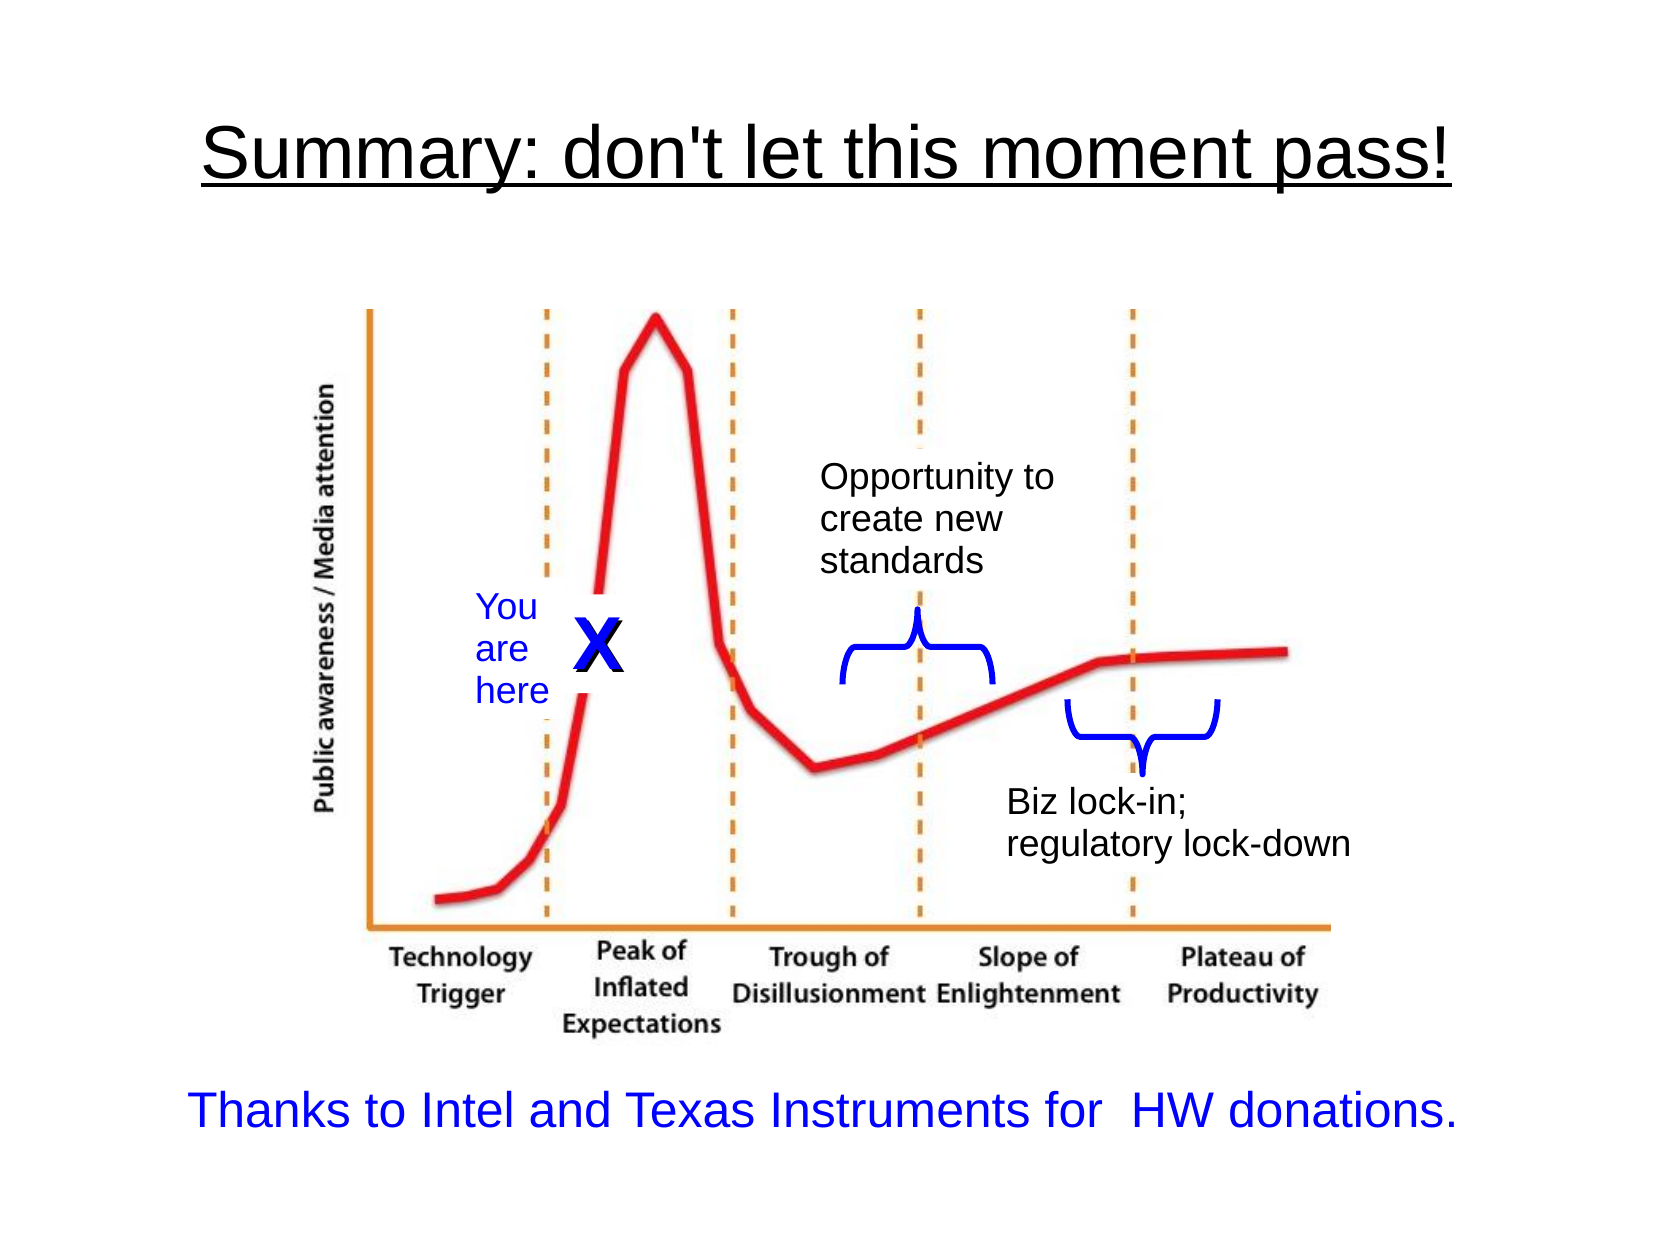

# Summary: don't let this moment pass!
Opportunity to
create new
standards
X
Biz lock-in;
regulatory lock-down
You
are
here
Thanks to Intel and Texas Instruments for HW donations.